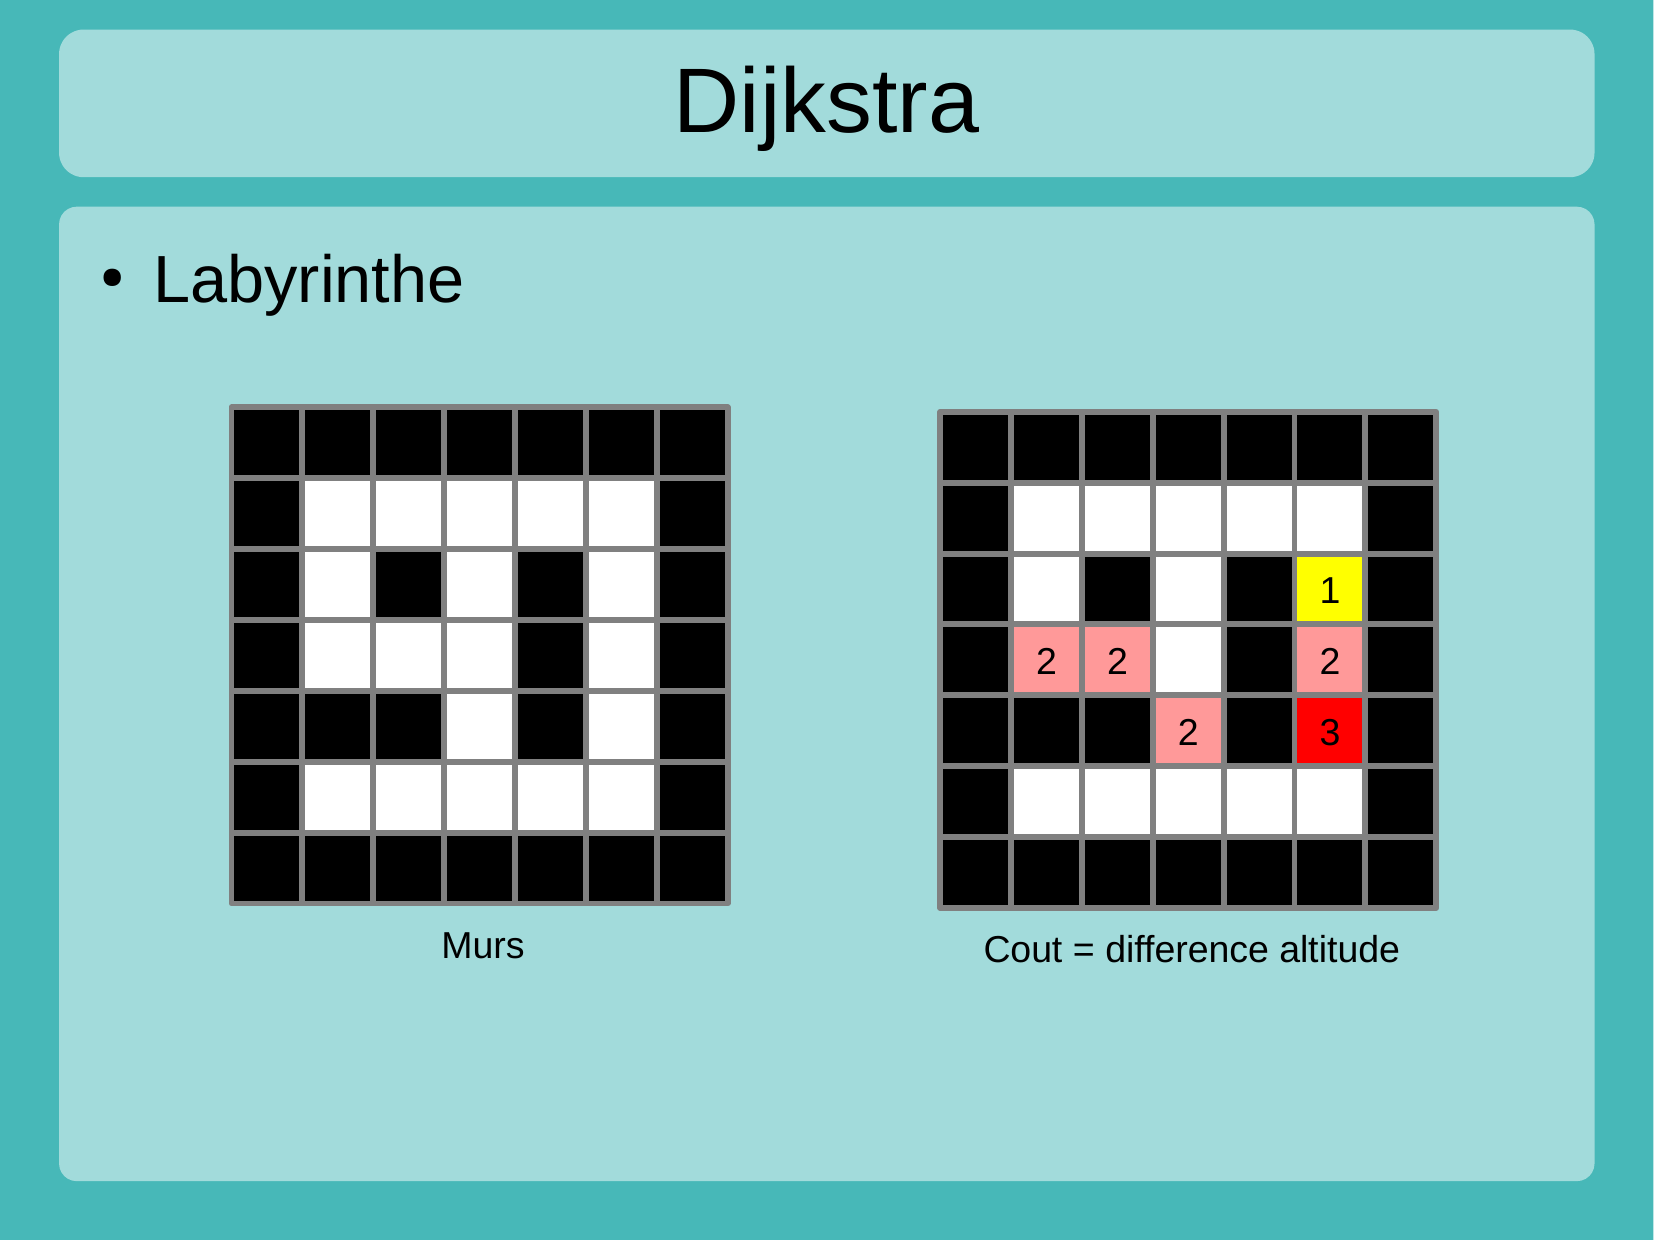

# Dijkstra
Labyrinthe
Murs
1
2
2
2
2
3
Cout = difference altitude